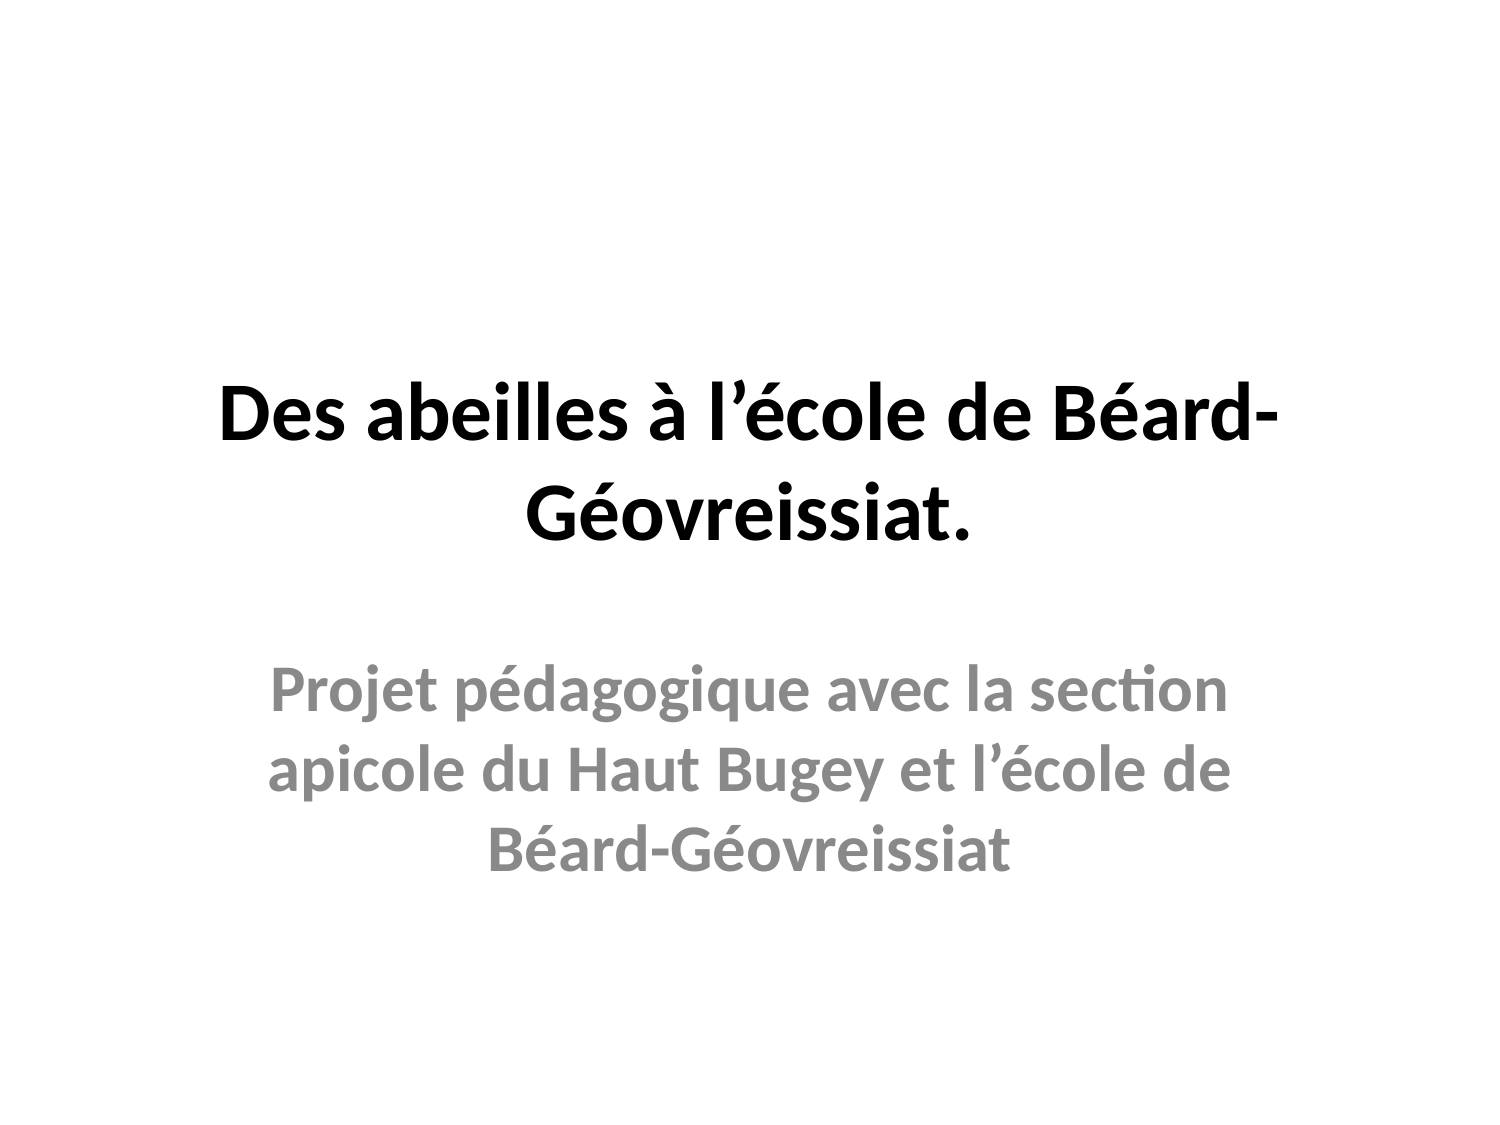

# Des abeilles à l’école de Béard-Géovreissiat.
Projet pédagogique avec la section apicole du Haut Bugey et l’école de Béard-Géovreissiat